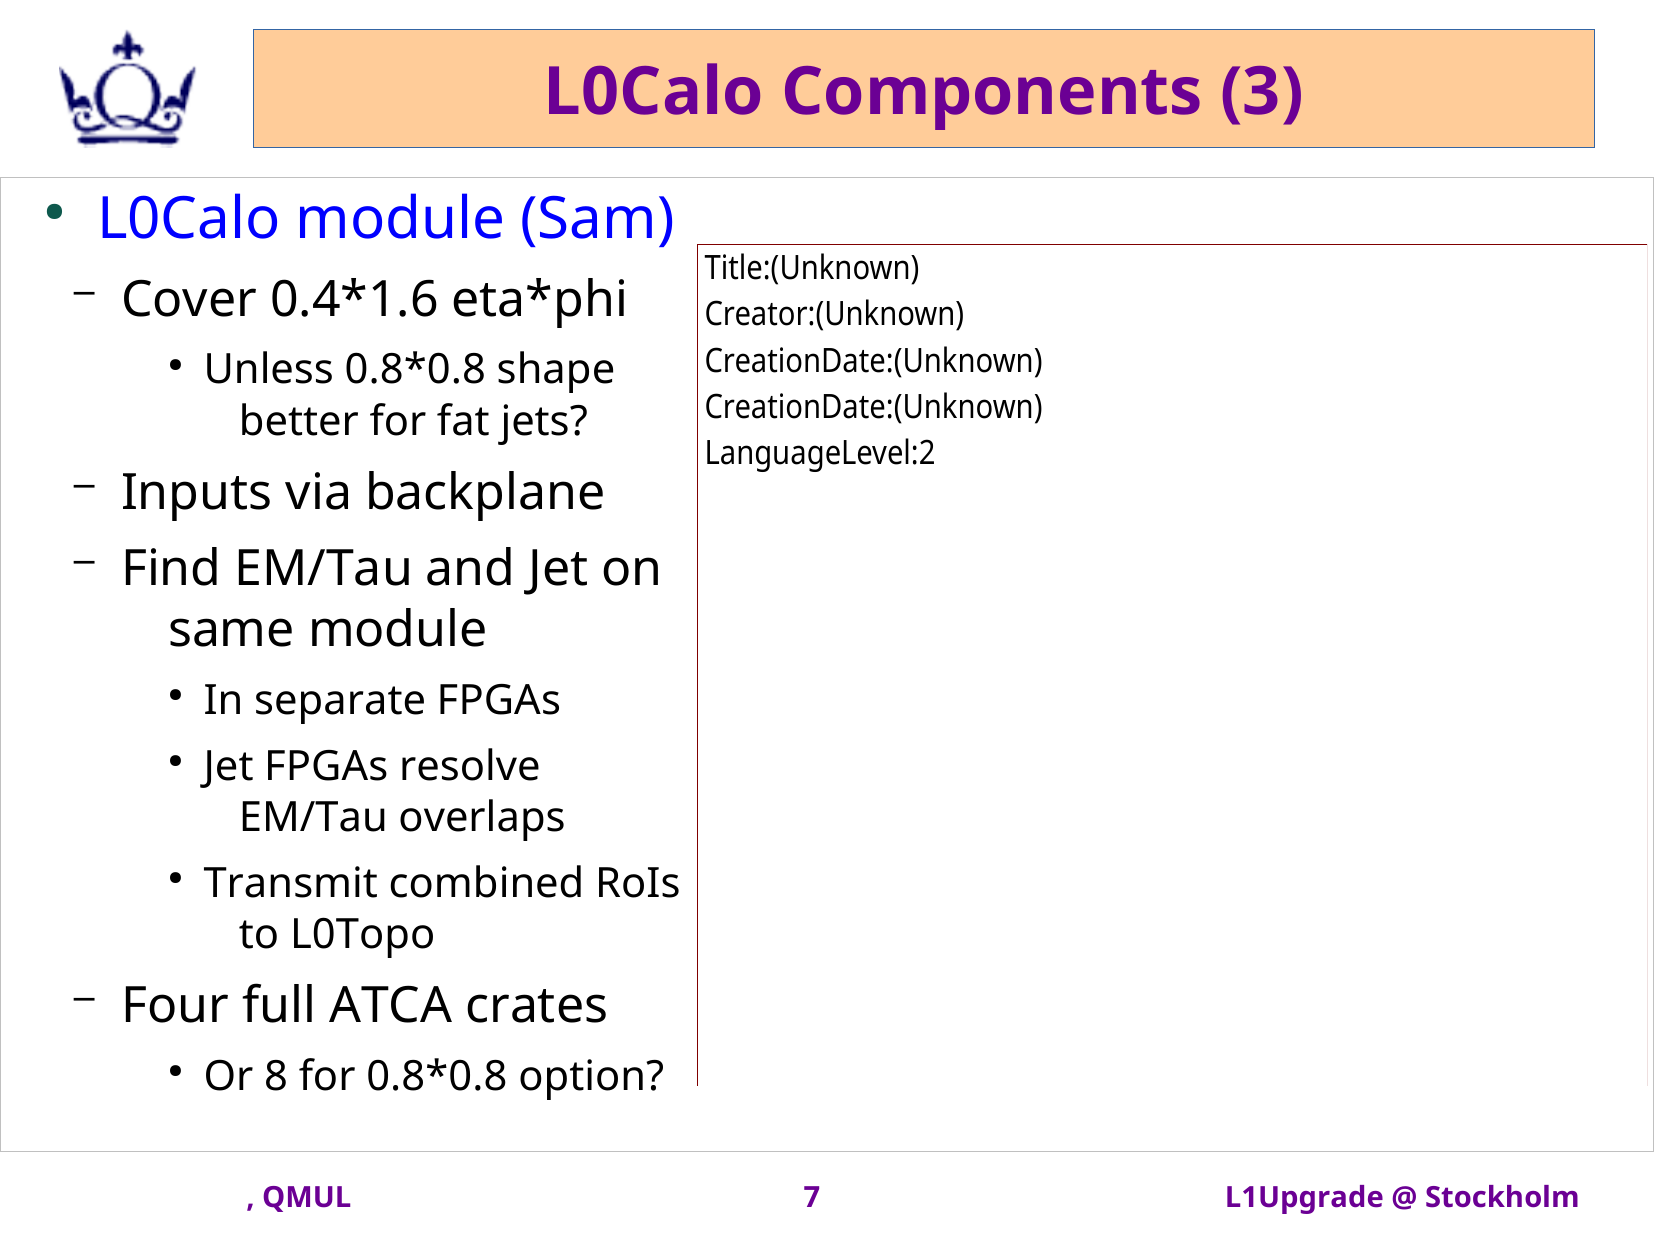

# L0Calo Components (3)
L0Calo module (Sam)
Cover 0.4*1.6 eta*phi
Unless 0.8*0.8 shape better for fat jets?
Inputs via backplane
Find EM/Tau and Jet on same module
In separate FPGAs
Jet FPGAs resolve EM/Tau overlaps
Transmit combined RoIs to L0Topo
Four full ATCA crates
Or 8 for 0.8*0.8 option?